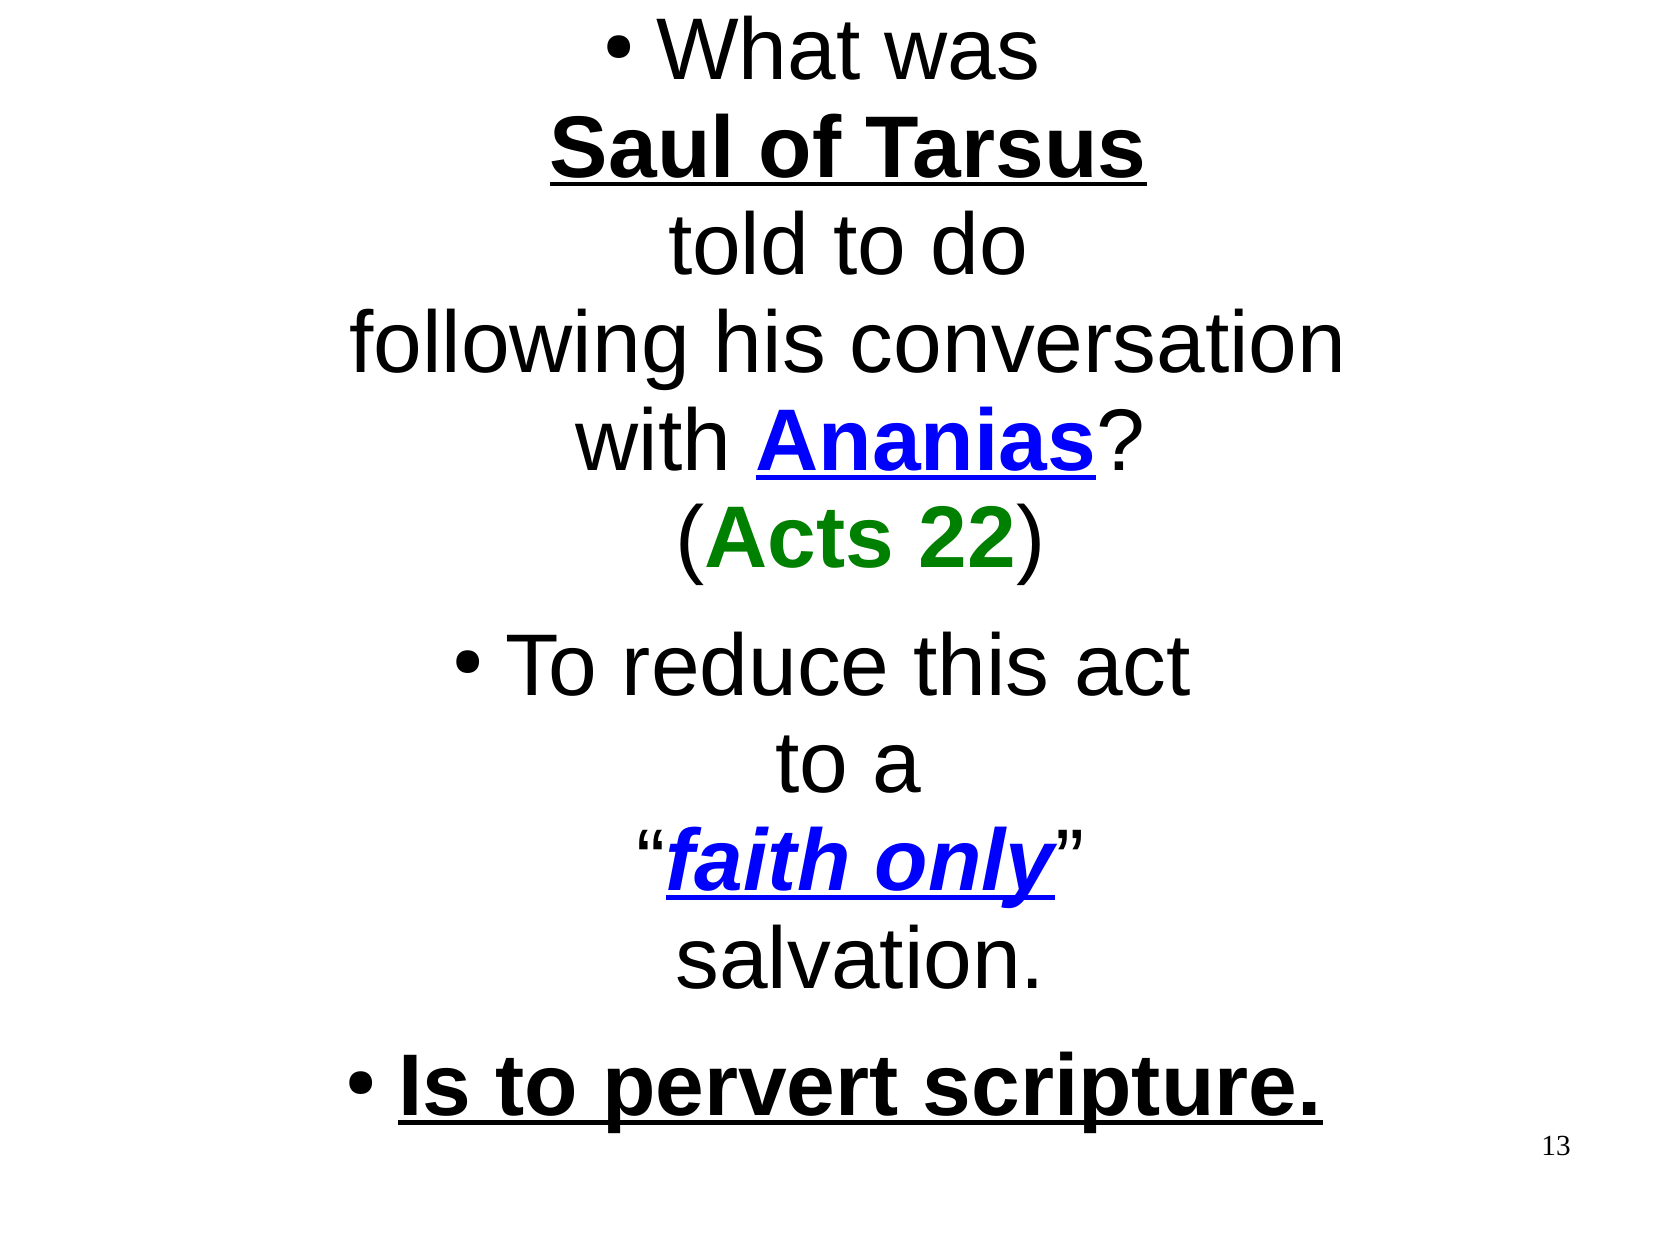

# What was Saul of Tarsus told to do following his conversation with Ananias? (Acts 22)
To reduce this act
to a
“faith only”
salvation.
Is to pervert scripture.
13